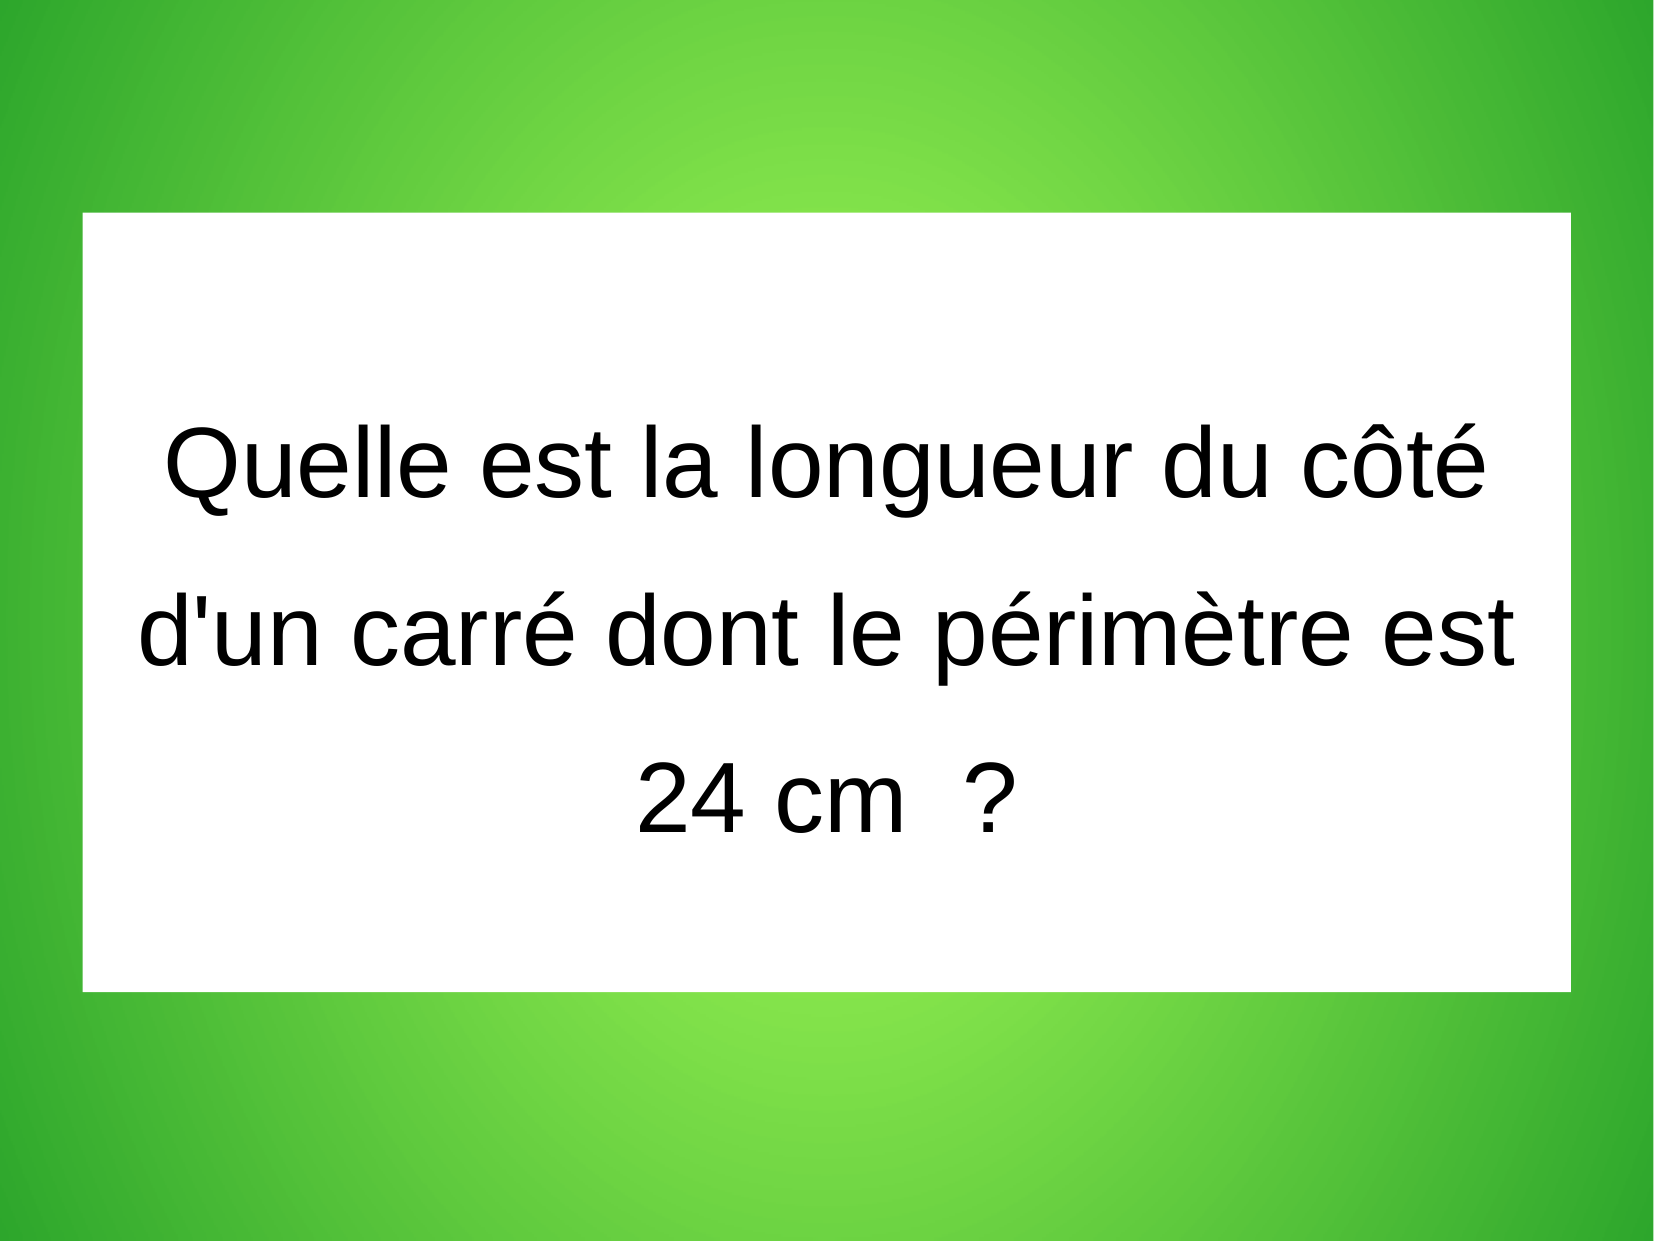

# Quelle est la longueur du côté d'un carré dont le périmètre est 24 cm  ?